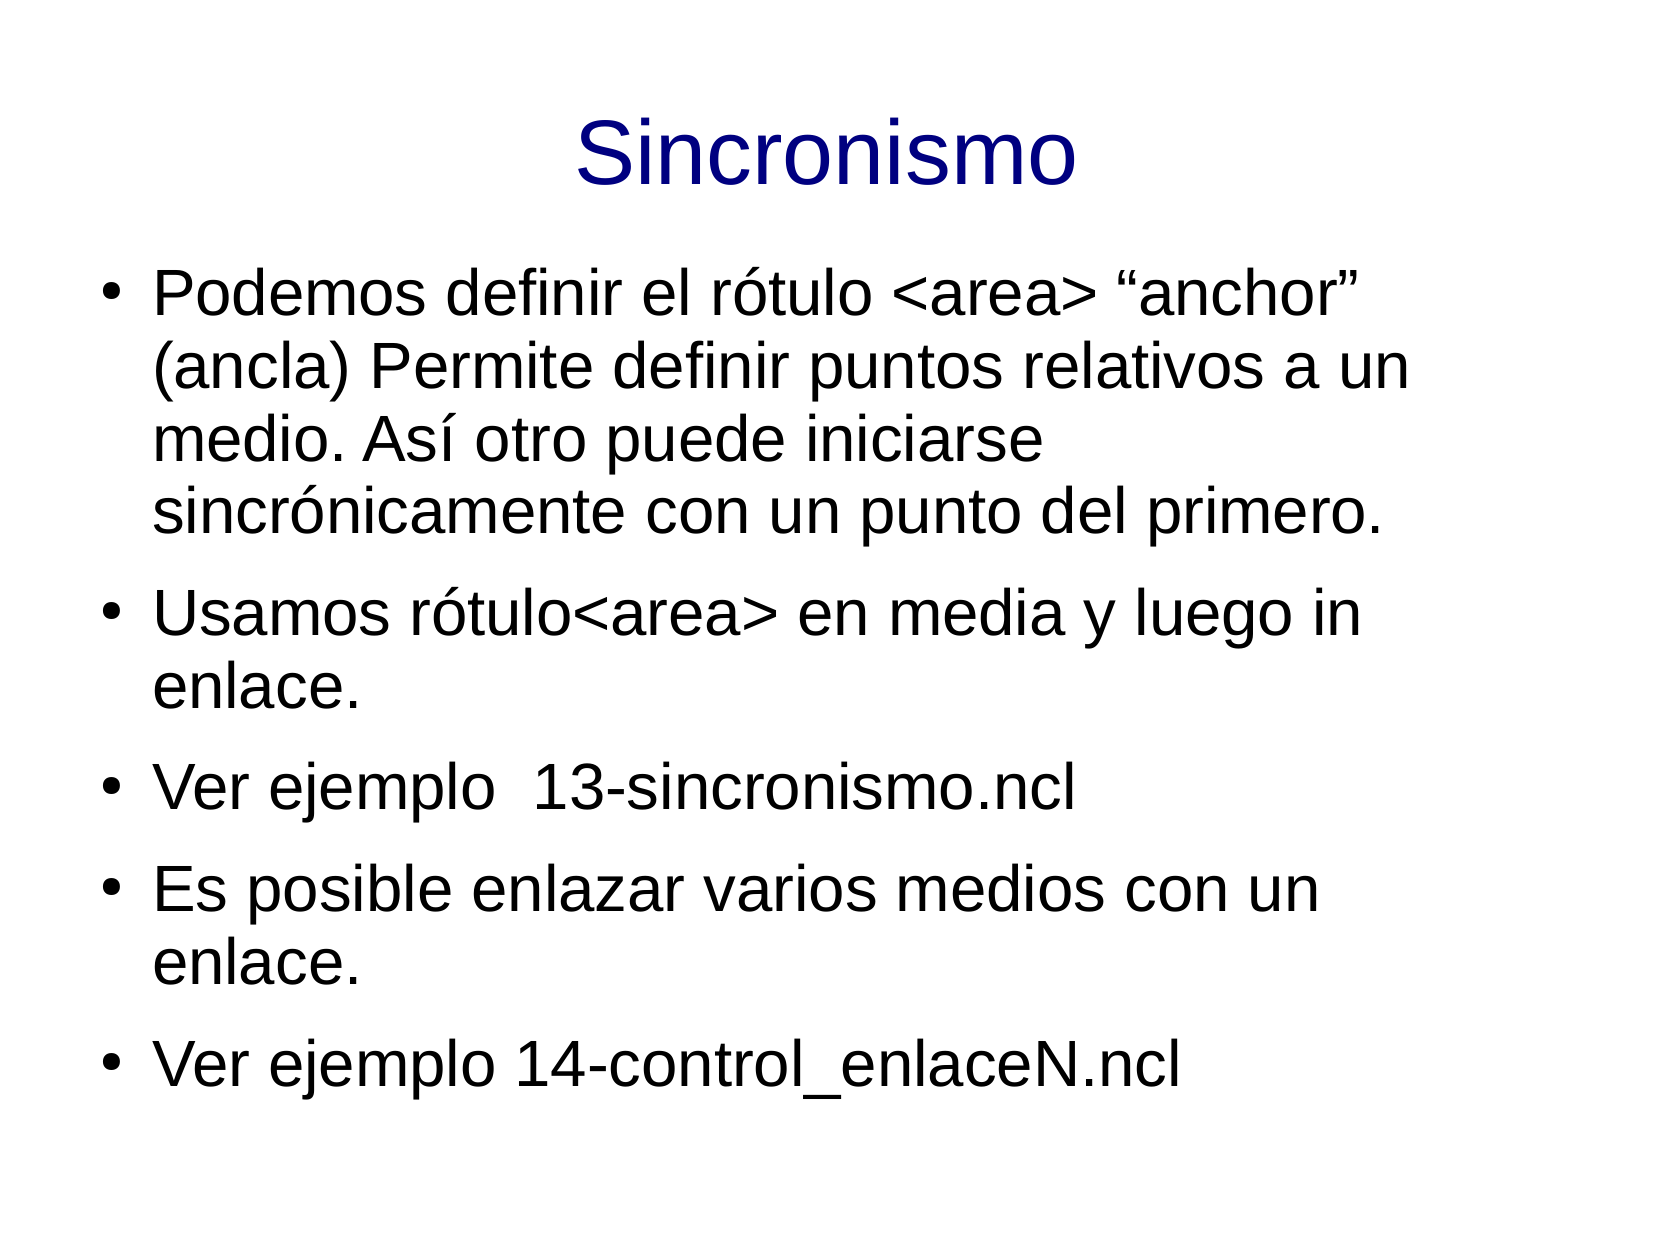

# Sincronismo
Podemos definir el rótulo <area> “anchor” (ancla) Permite definir puntos relativos a un medio. Así otro puede iniciarse sincrónicamente con un punto del primero.
Usamos rótulo<area> en media y luego in enlace.
Ver ejemplo 13-sincronismo.ncl
Es posible enlazar varios medios con un enlace.
Ver ejemplo 14-control_enlaceN.ncl